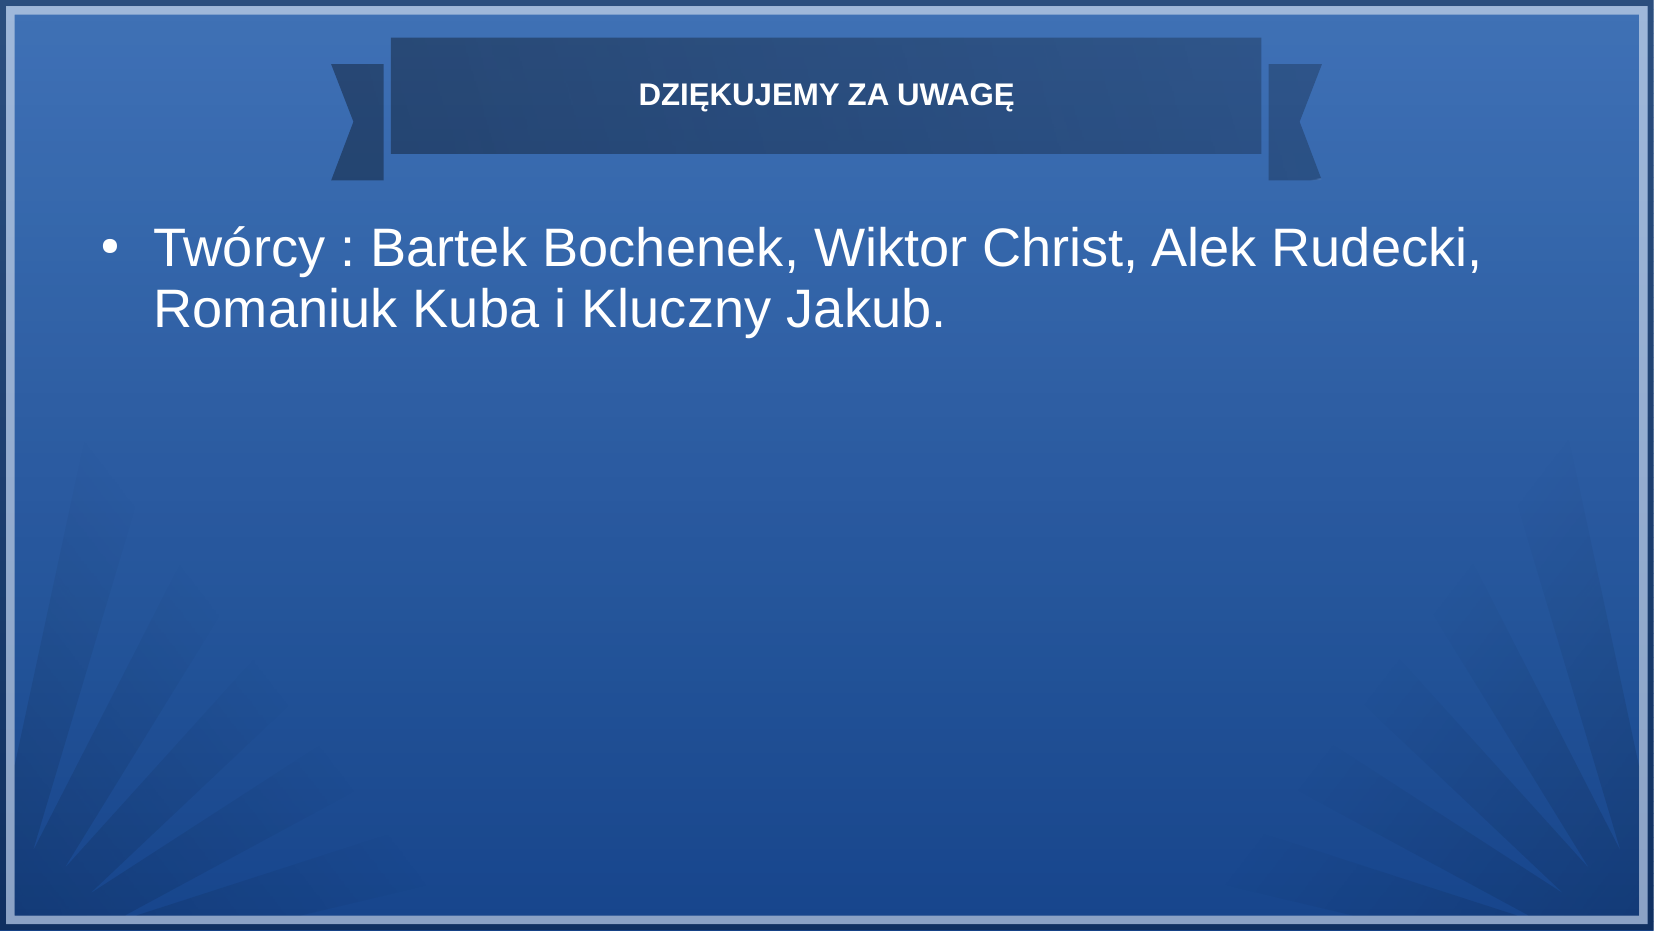

# DZIĘKUJEMY ZA UWAGĘ
Twórcy : Bartek Bochenek, Wiktor Christ, Alek Rudecki, Romaniuk Kuba i Kluczny Jakub.